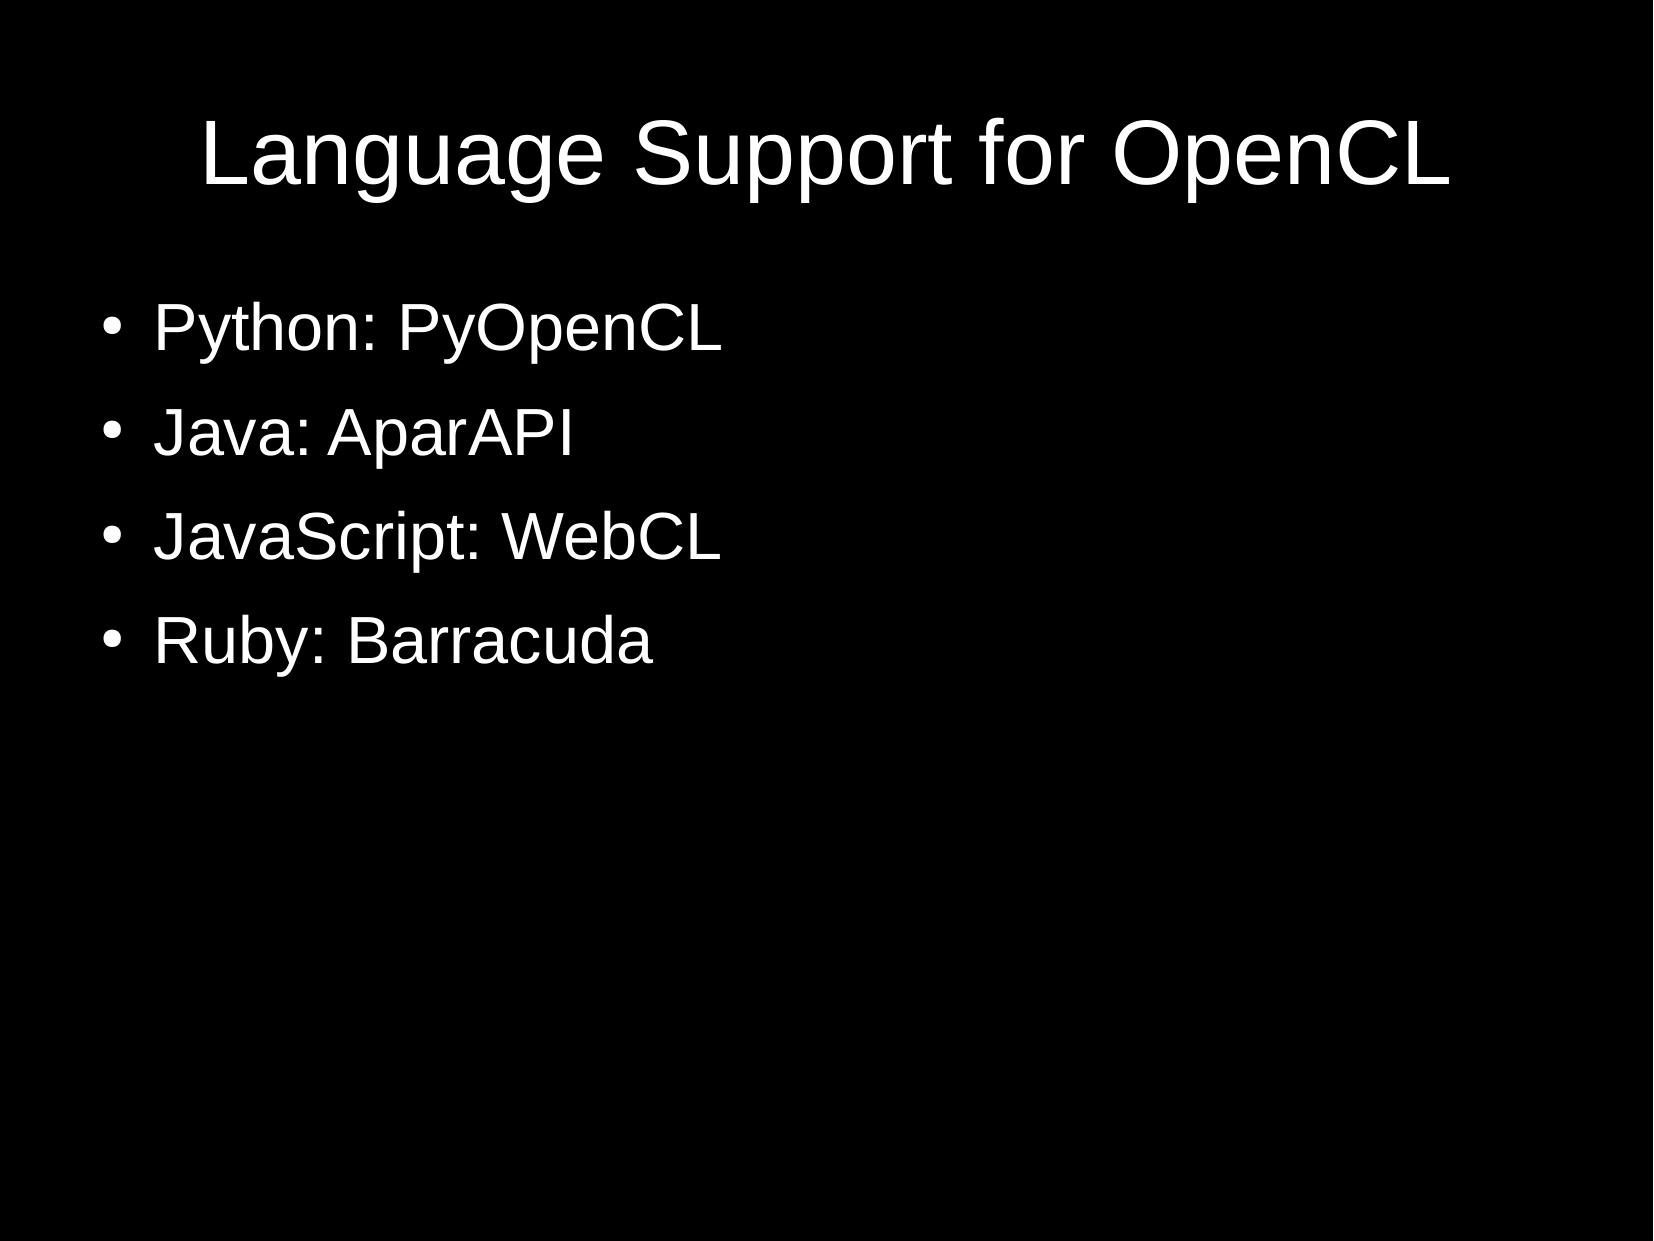

# Language Support for OpenCL
Python: PyOpenCL
Java: AparAPI
JavaScript: WebCL
Ruby: Barracuda